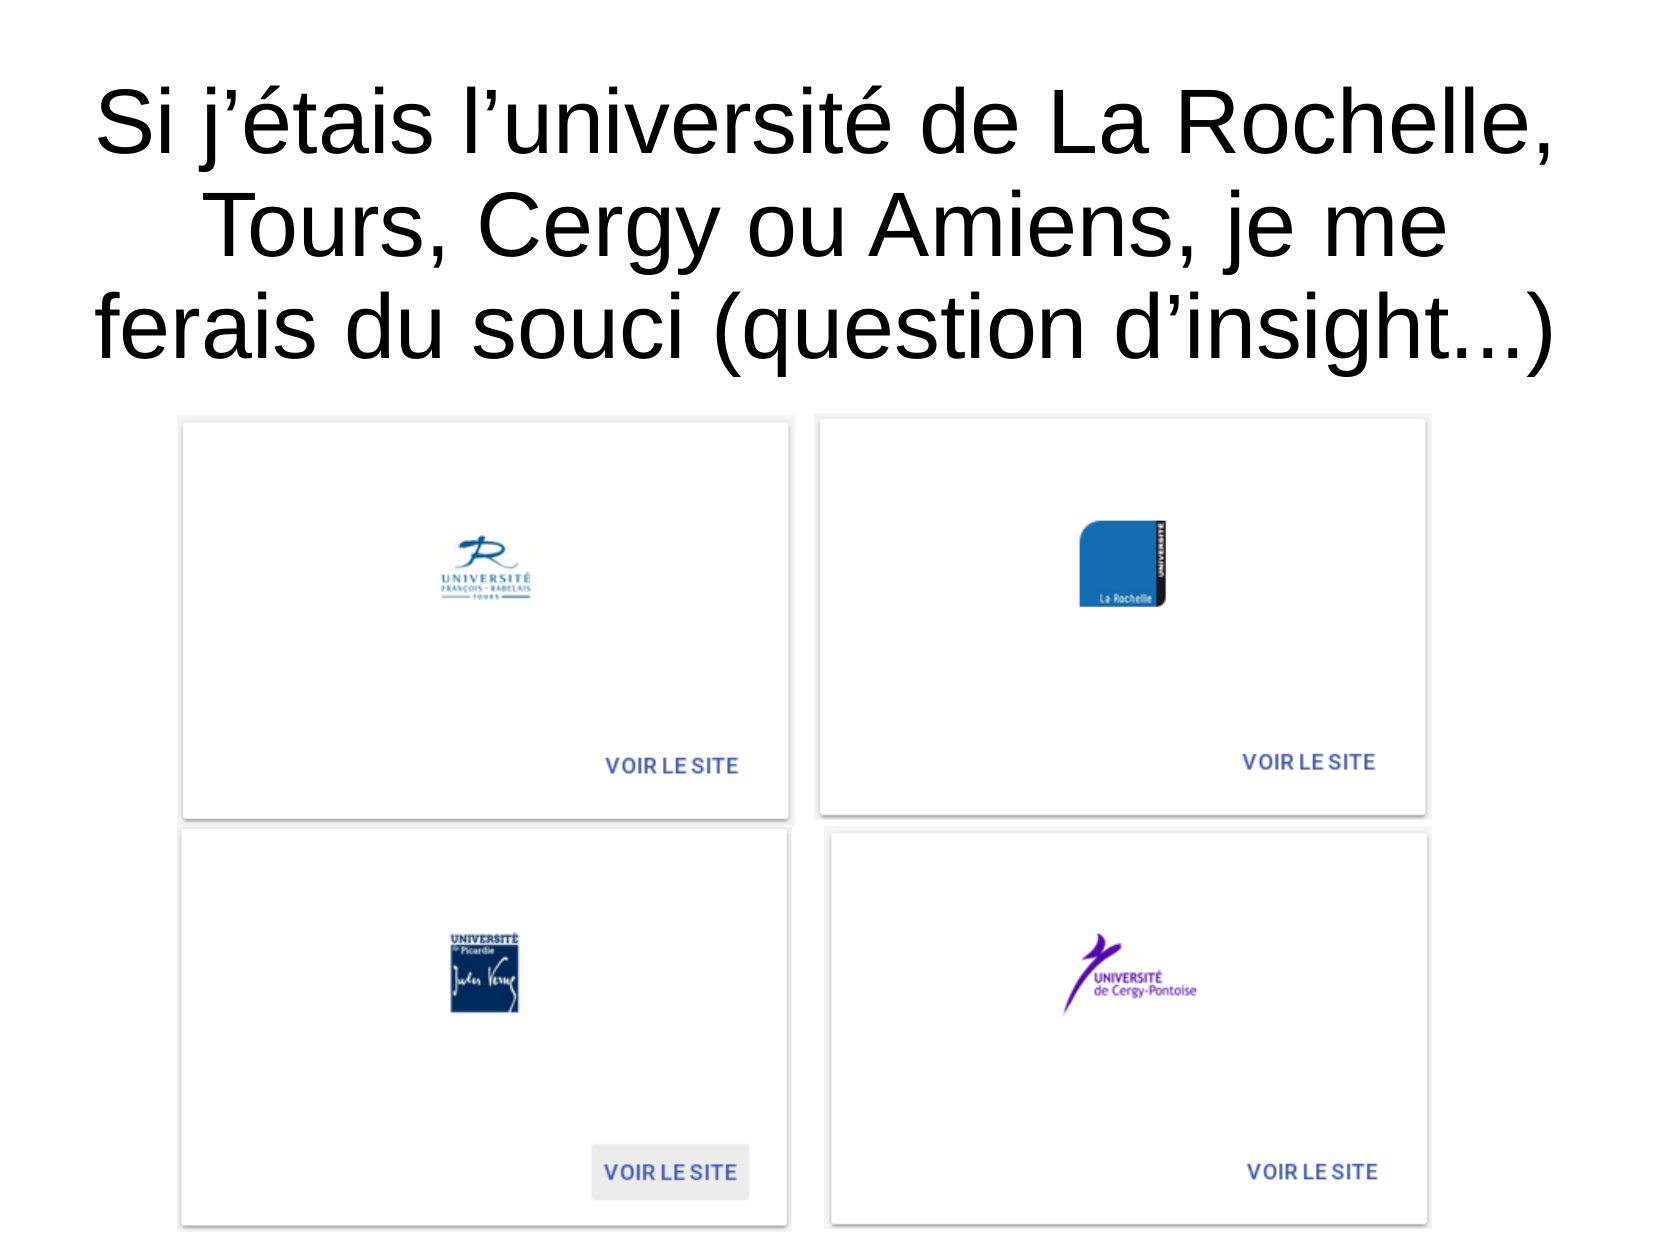

# Si j’étais l’université de La Rochelle, Tours, Cergy ou Amiens, je me ferais du souci (question d’insight...)